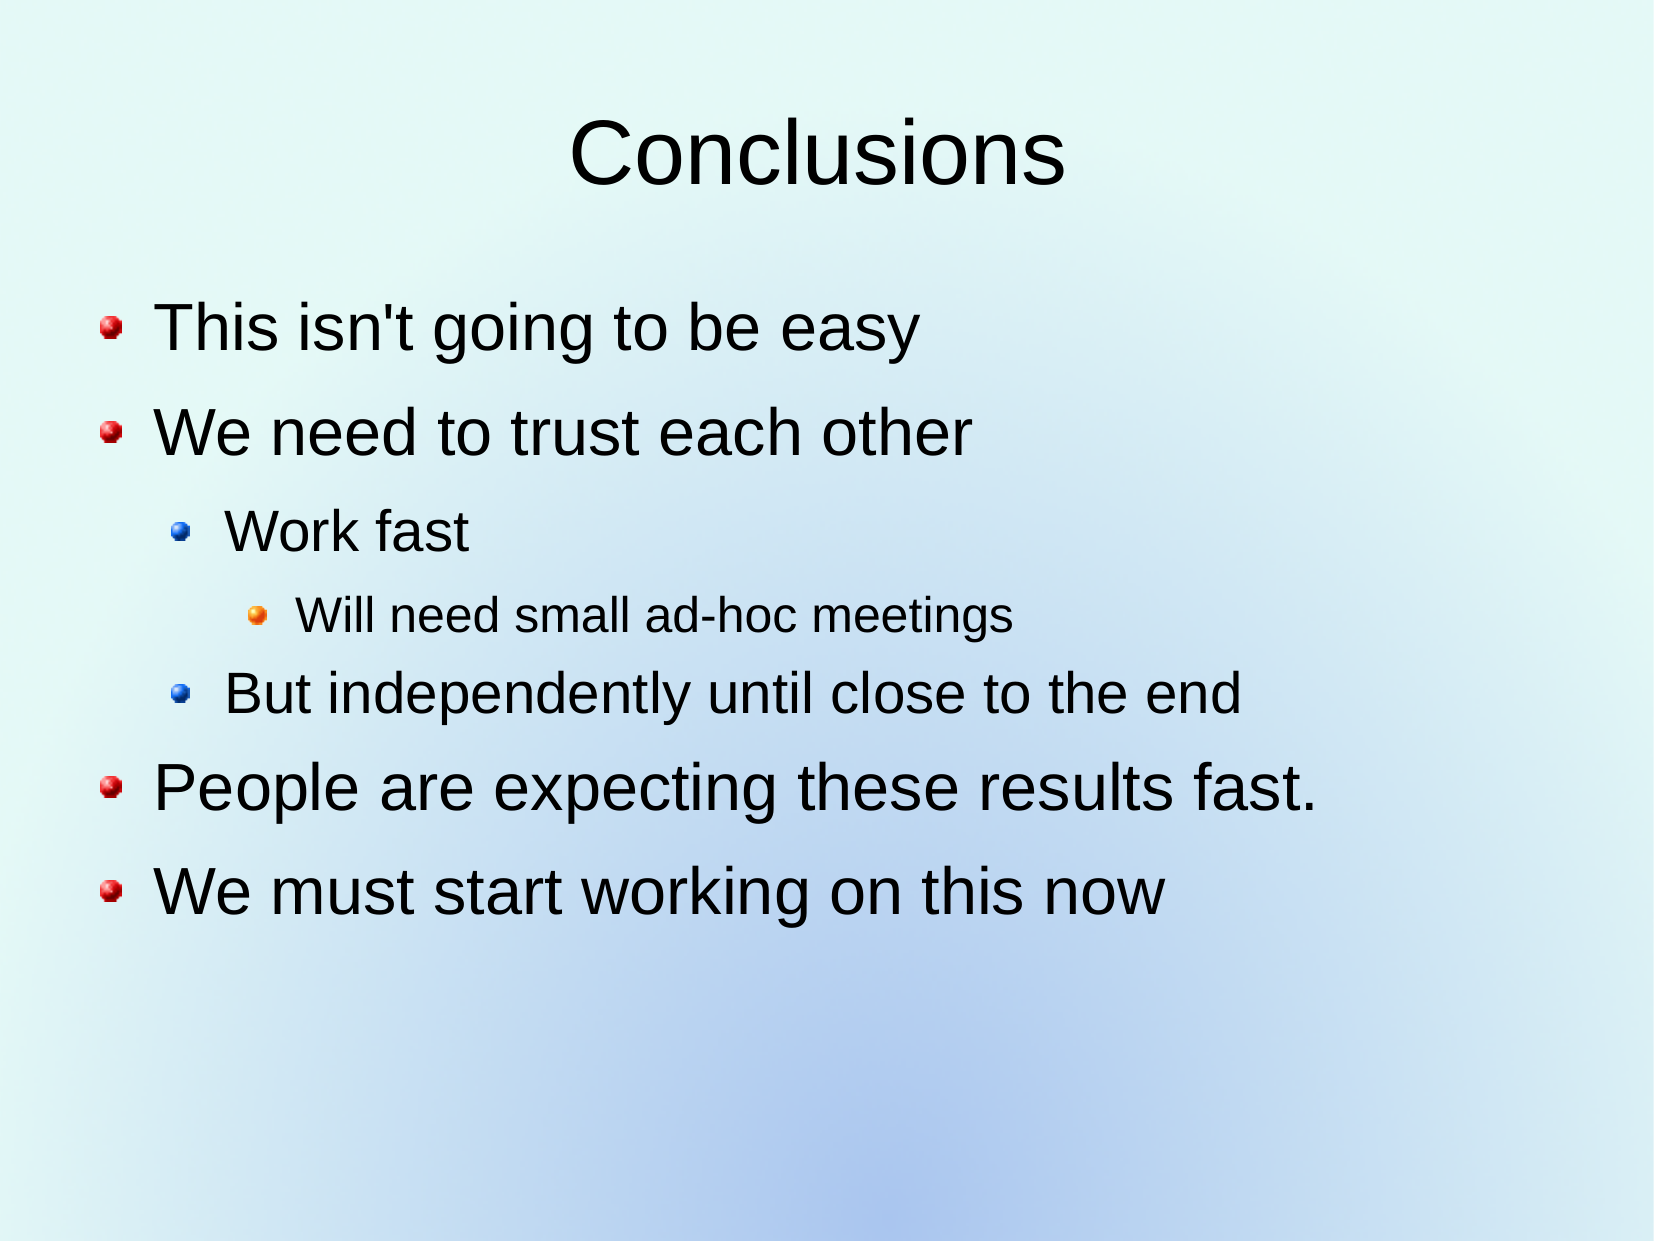

# Conclusions
This isn't going to be easy
We need to trust each other
Work fast
Will need small ad-hoc meetings
But independently until close to the end
People are expecting these results fast.
We must start working on this now